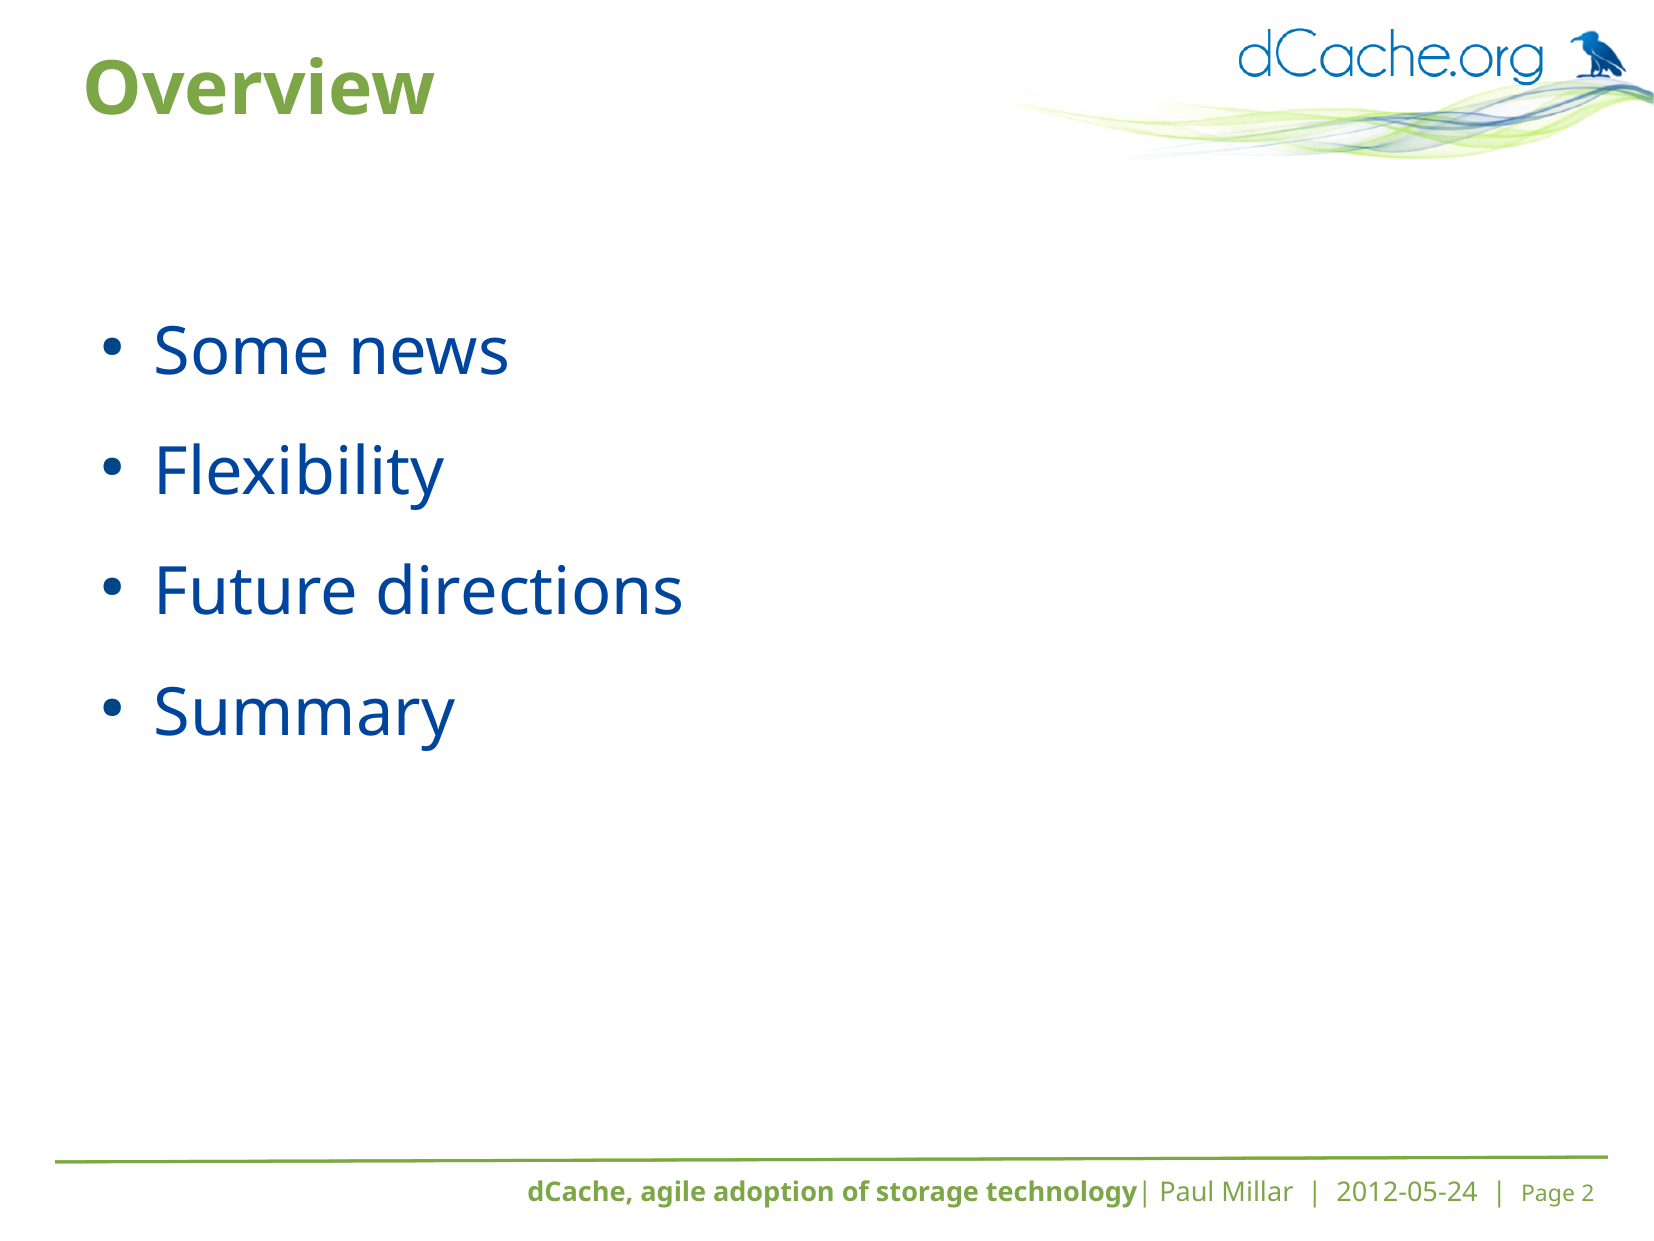

# Overview
Some news
Flexibility
Future directions
Summary
2